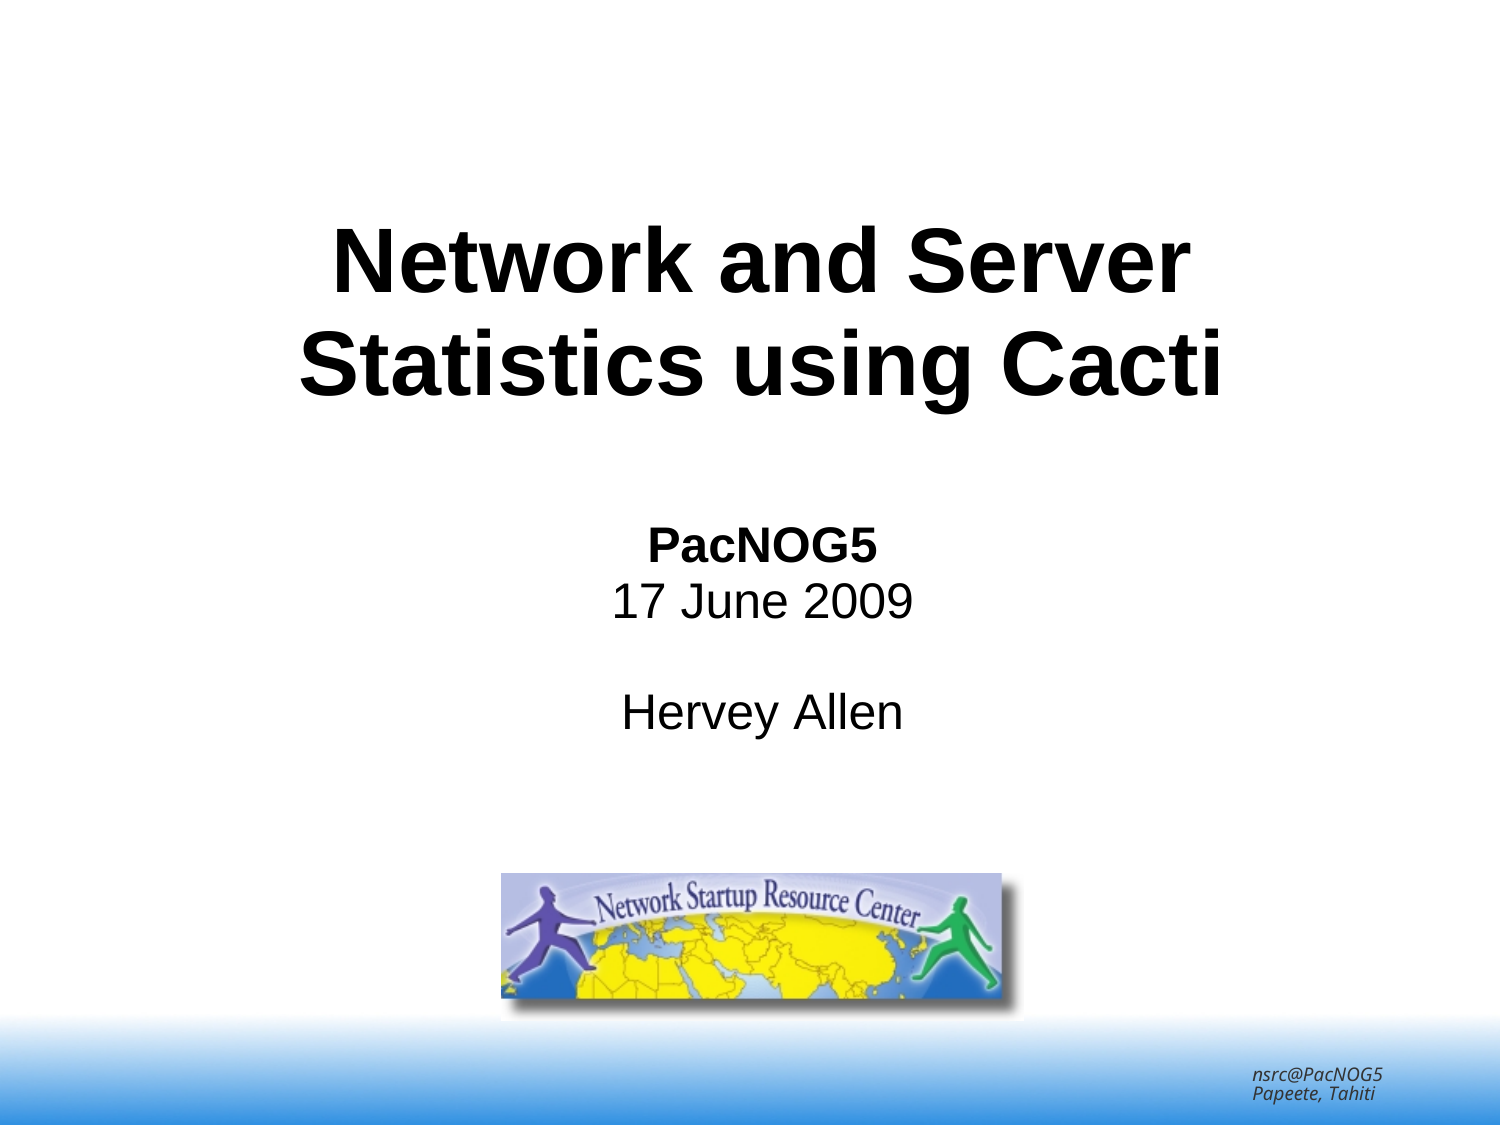

# Network and Server Statistics using Cacti PacNOG5 17 June 2009 Hervey Allen